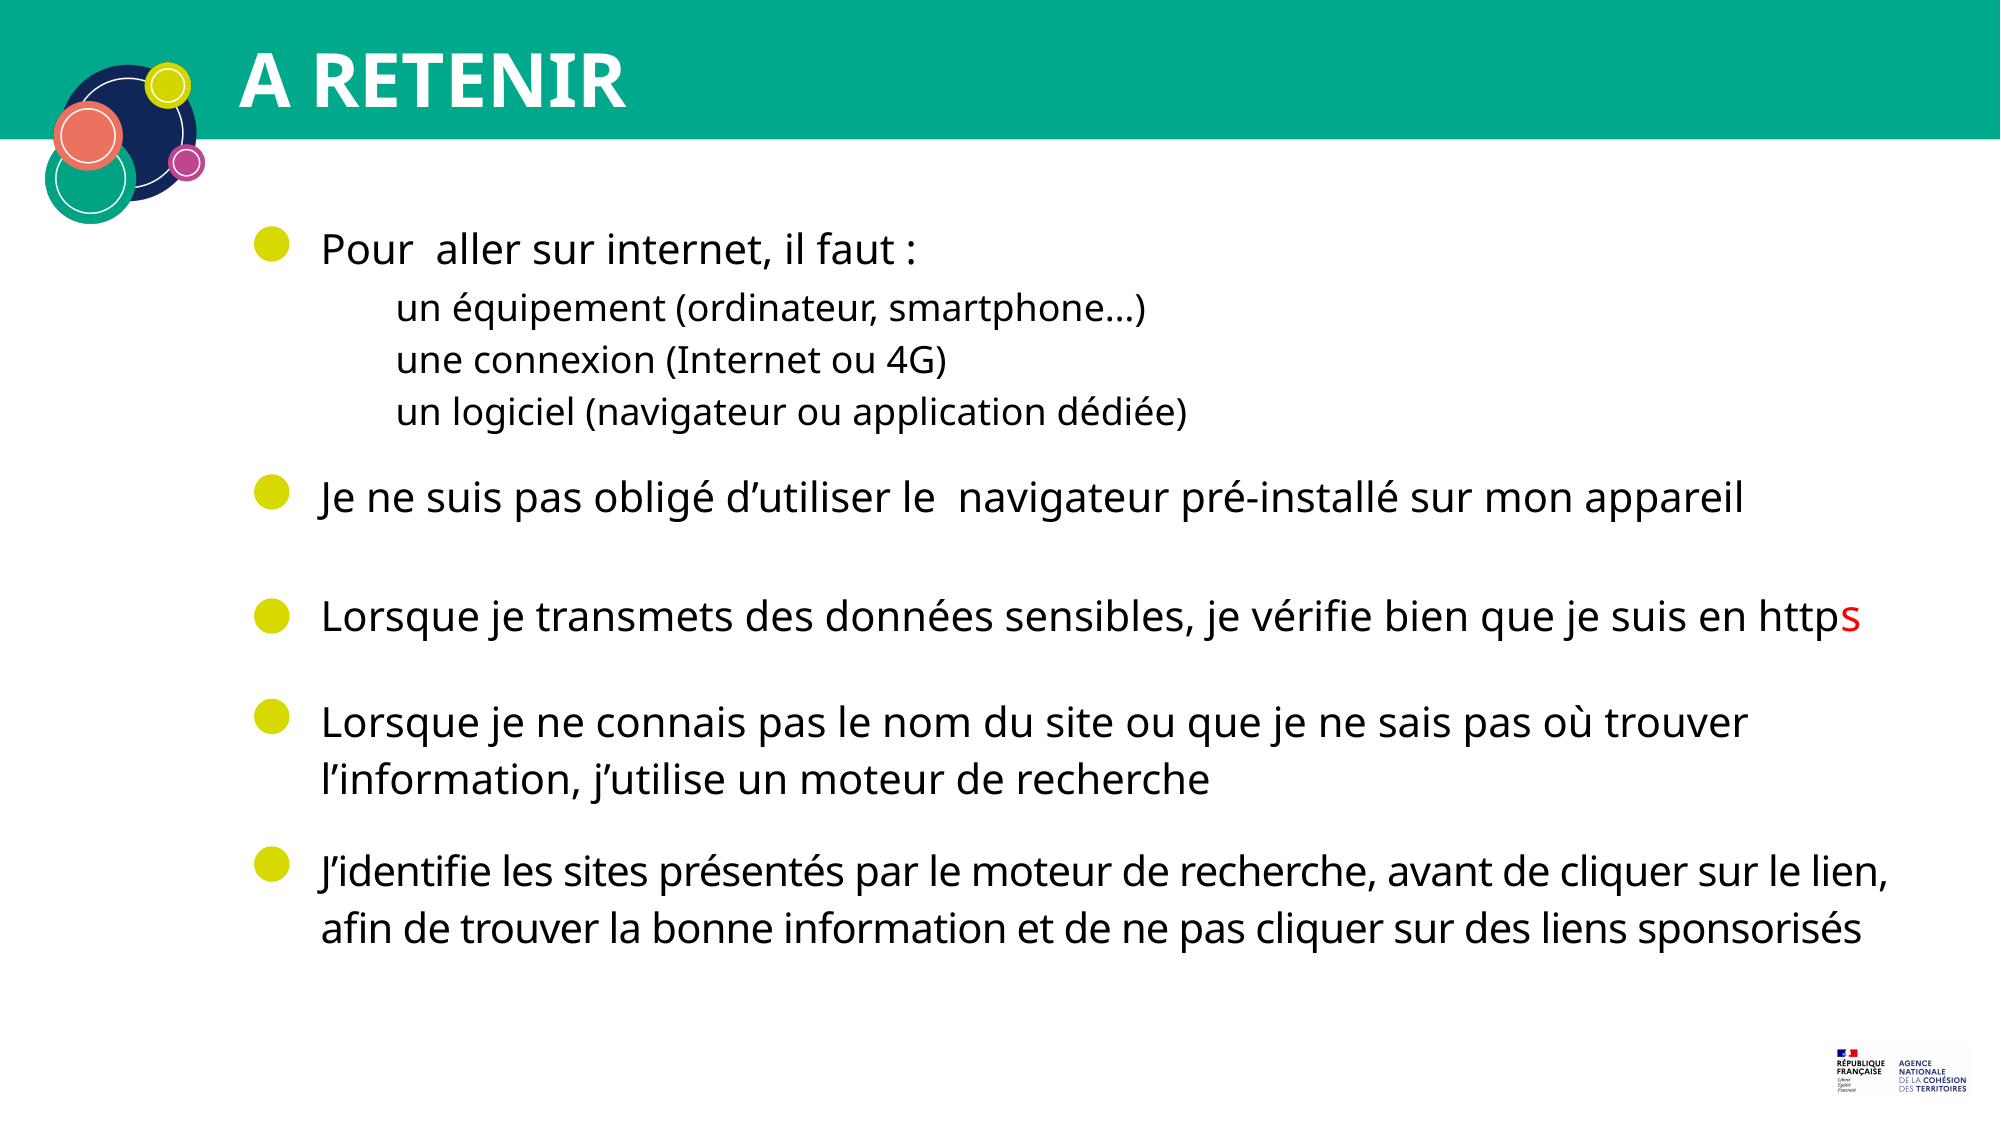

A RETENIR
Pour aller sur internet, il faut :
	un équipement (ordinateur, smartphone…)
	une connexion (Internet ou 4G)
 	un logiciel (navigateur ou application dédiée)
Je ne suis pas obligé d’utiliser le navigateur pré-installé sur mon appareil
Lorsque je transmets des données sensibles, je vérifie bien que je suis en https
Lorsque je ne connais pas le nom du site ou que je ne sais pas où trouver l’information, j’utilise un moteur de recherche
J’identifie les sites présentés par le moteur de recherche, avant de cliquer sur le lien, afin de trouver la bonne information et de ne pas cliquer sur des liens sponsorisés